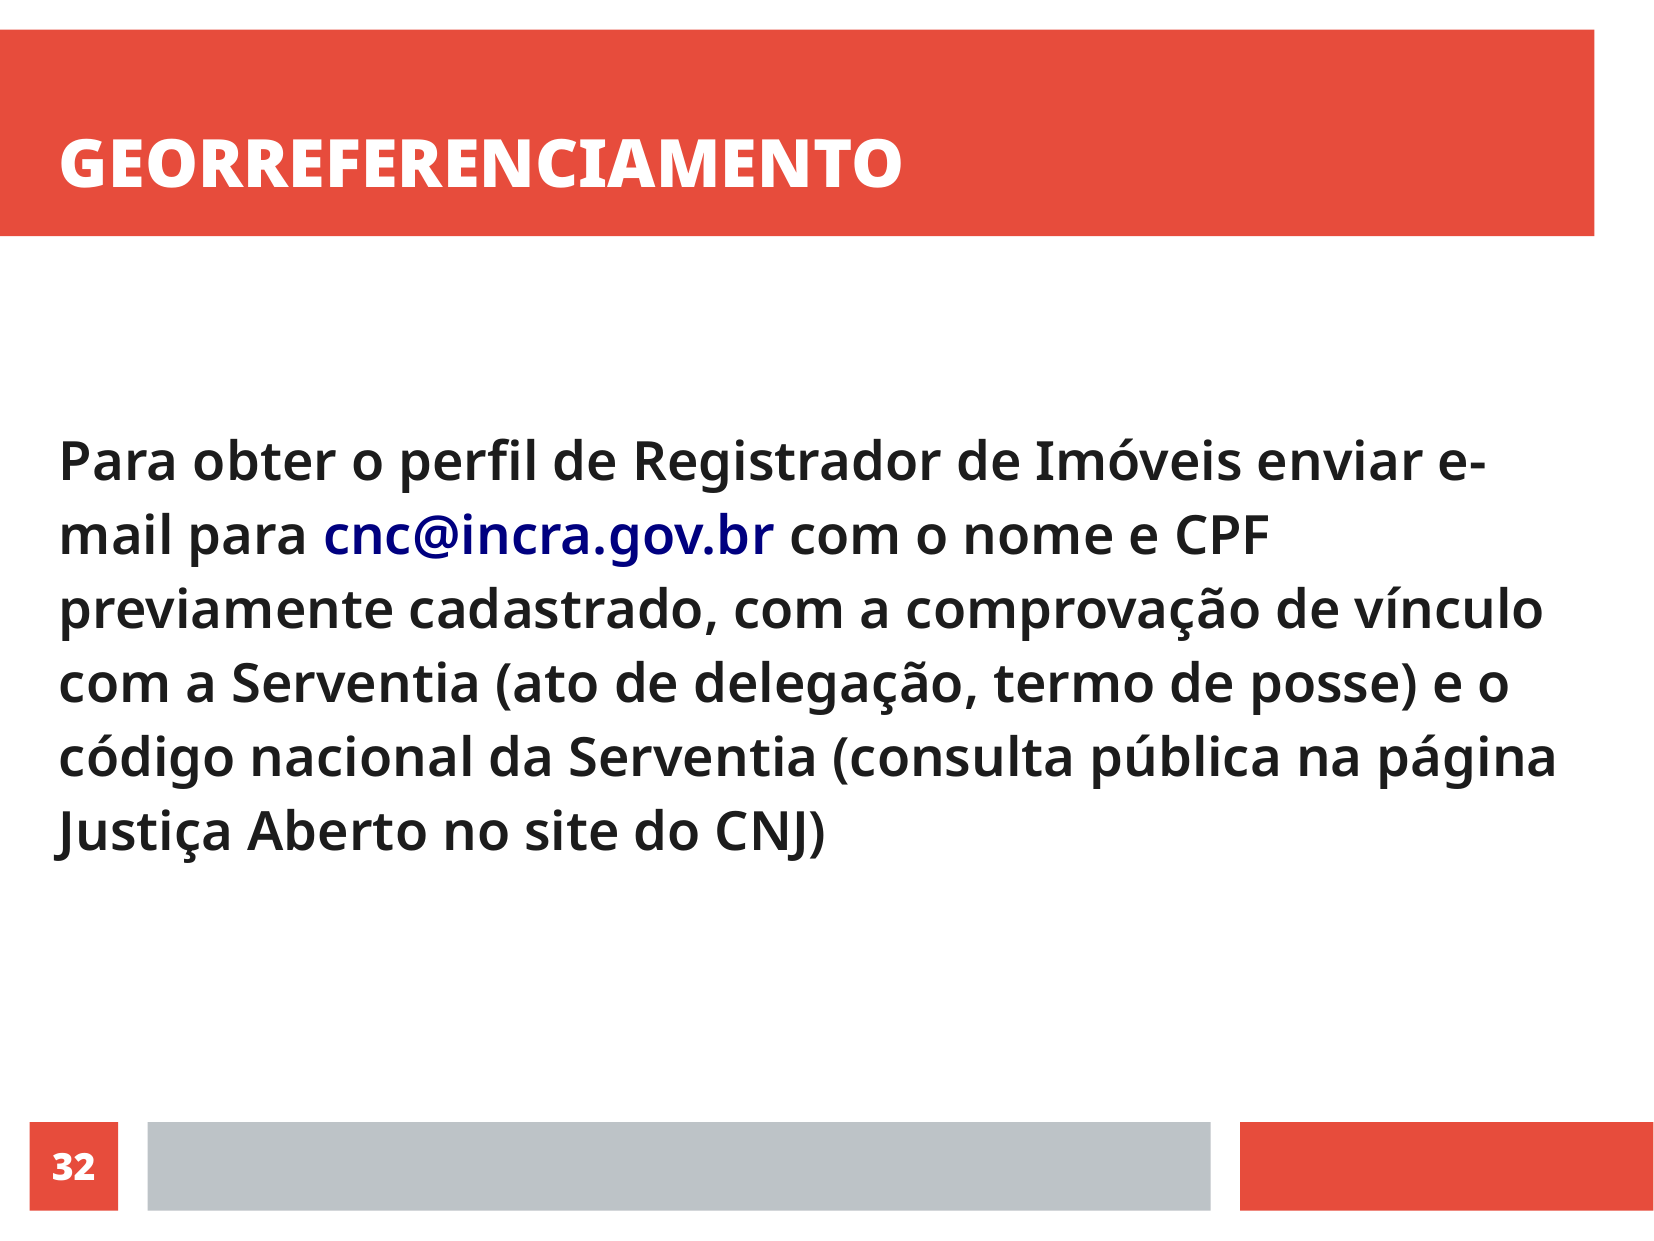

# GEORREFERENCIAMENTO
Para obter o perfil de Registrador de Imóveis enviar e-mail para cnc@incra.gov.br com o nome e CPF previamente cadastrado, com a comprovação de vínculo com a Serventia (ato de delegação, termo de posse) e o código nacional da Serventia (consulta pública na página Justiça Aberto no site do CNJ)
32